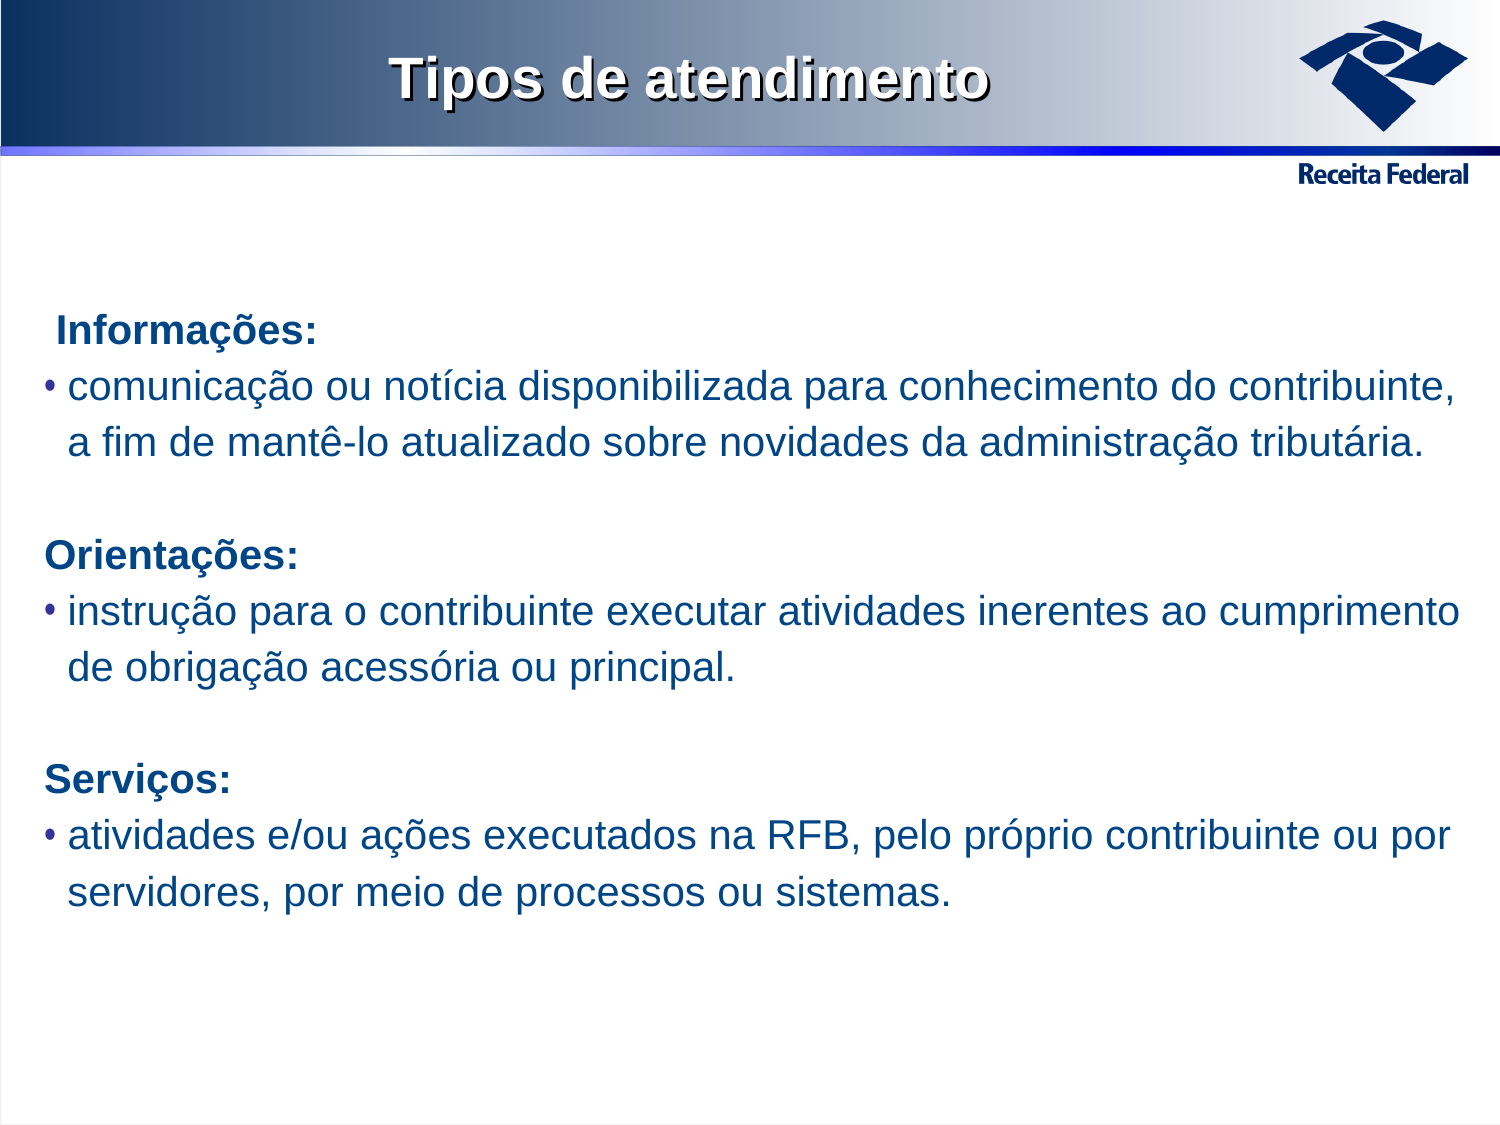

# Tipos de atendimento
 Informações:
 comunicação ou notícia disponibilizada para conhecimento do contribuinte,
 a fim de mantê-lo atualizado sobre novidades da administração tributária.
Orientações:
 instrução para o contribuinte executar atividades inerentes ao cumprimento
 de obrigação acessória ou principal.
Serviços:
 atividades e/ou ações executados na RFB, pelo próprio contribuinte ou por
 servidores, por meio de processos ou sistemas.